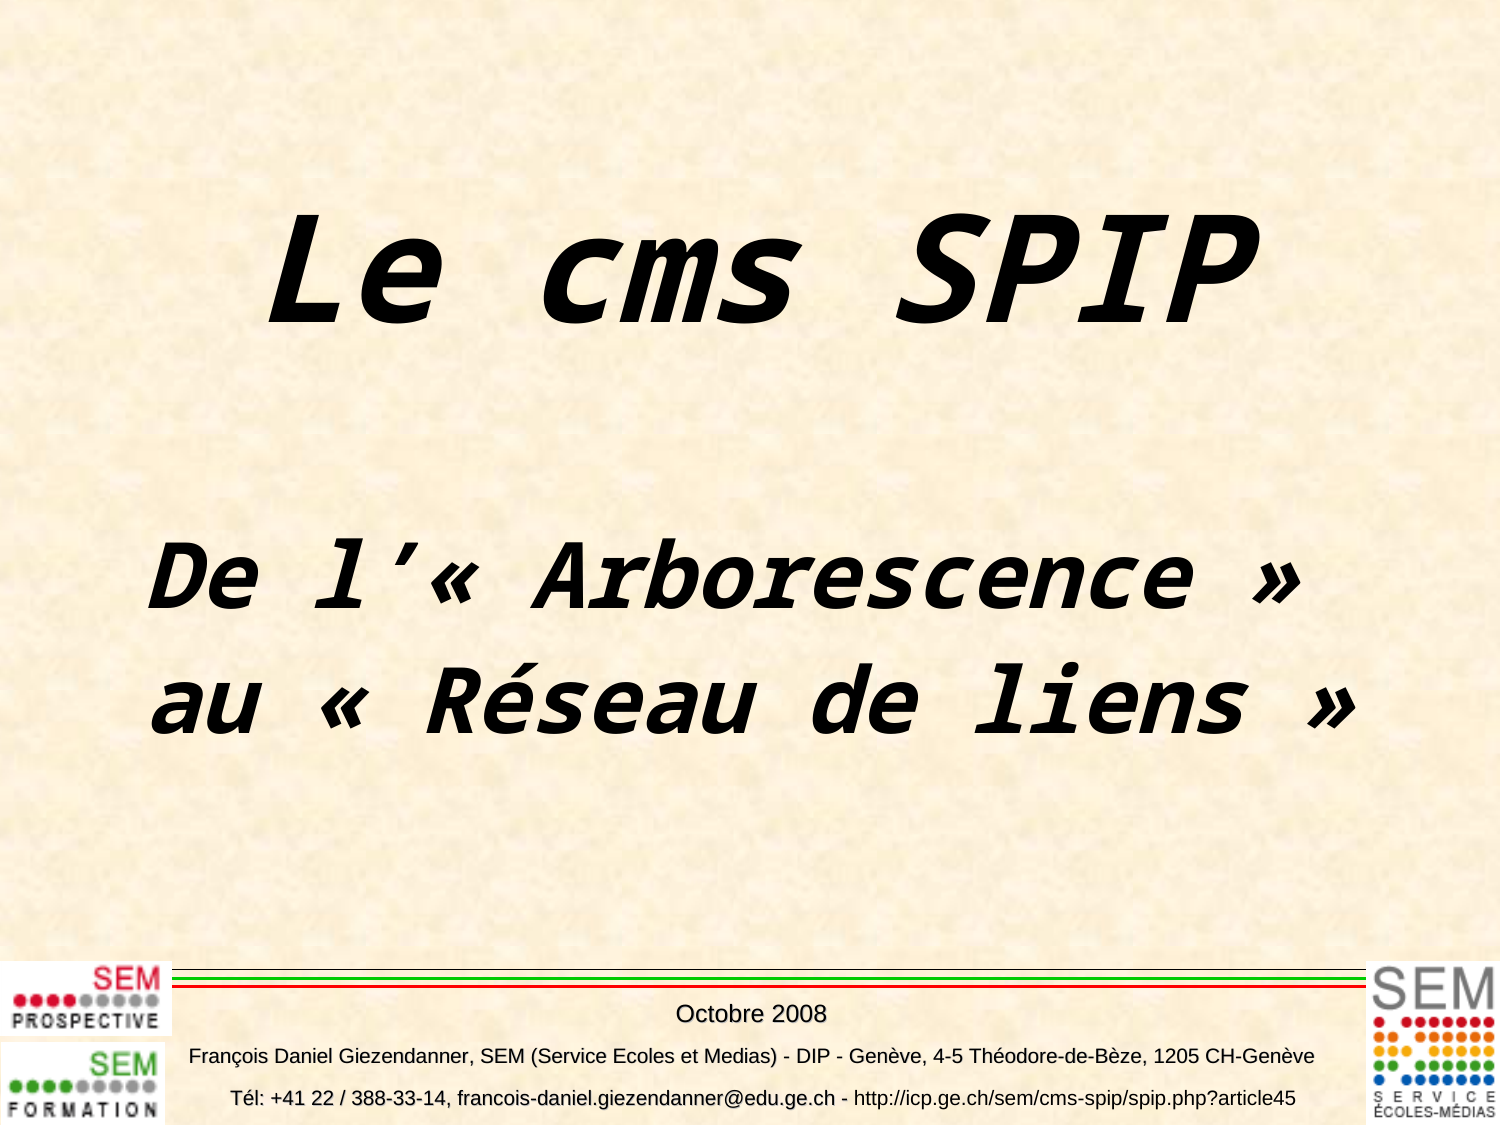

Le cms SPIP
De l’« Arborescence »
au « Réseau de liens »
Octobre 2008
François Daniel Giezendanner, SEM (Service Ecoles et Medias) - DIP - Genève, 4-5 Théodore-de-Bèze, 1205 CH-Genève
 Tél: +41 22 / 388-33-14, francois-daniel.giezendanner@edu.ge.ch - http://icp.ge.ch/sem/cms-spip/spip.php?article45